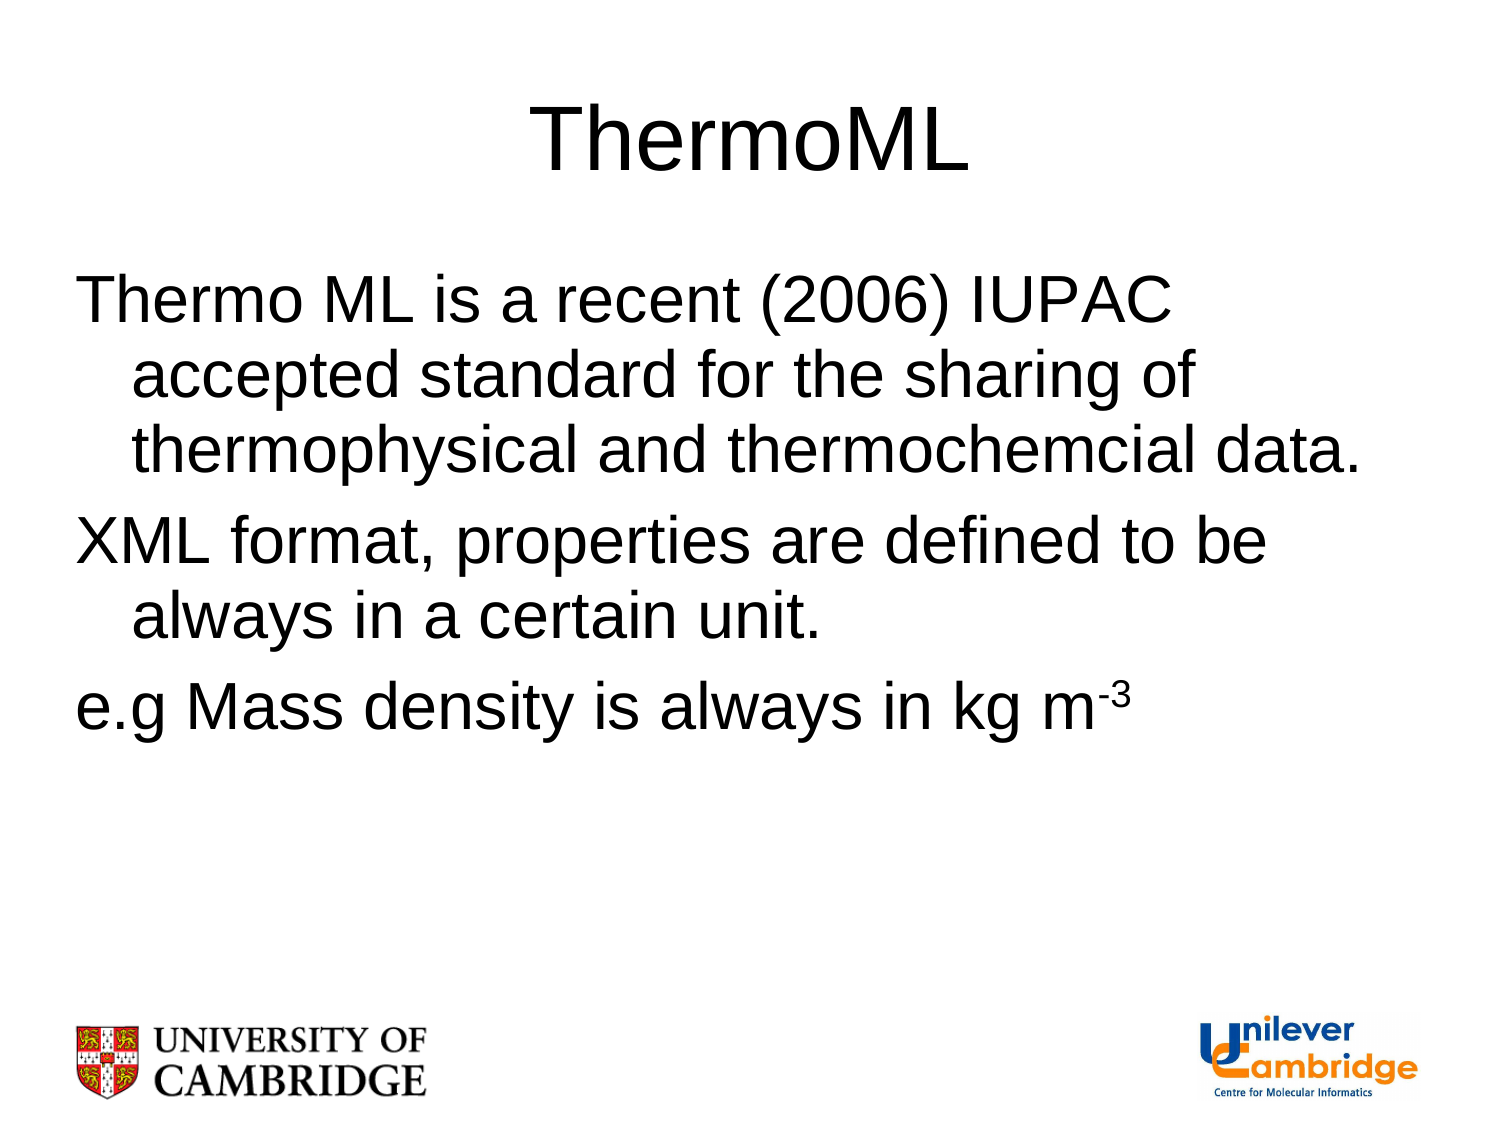

# ThermoML
Thermo ML is a recent (2006) IUPAC accepted standard for the sharing of thermophysical and thermochemcial data.
XML format, properties are defined to be always in a certain unit.
e.g Mass density is always in kg m-3